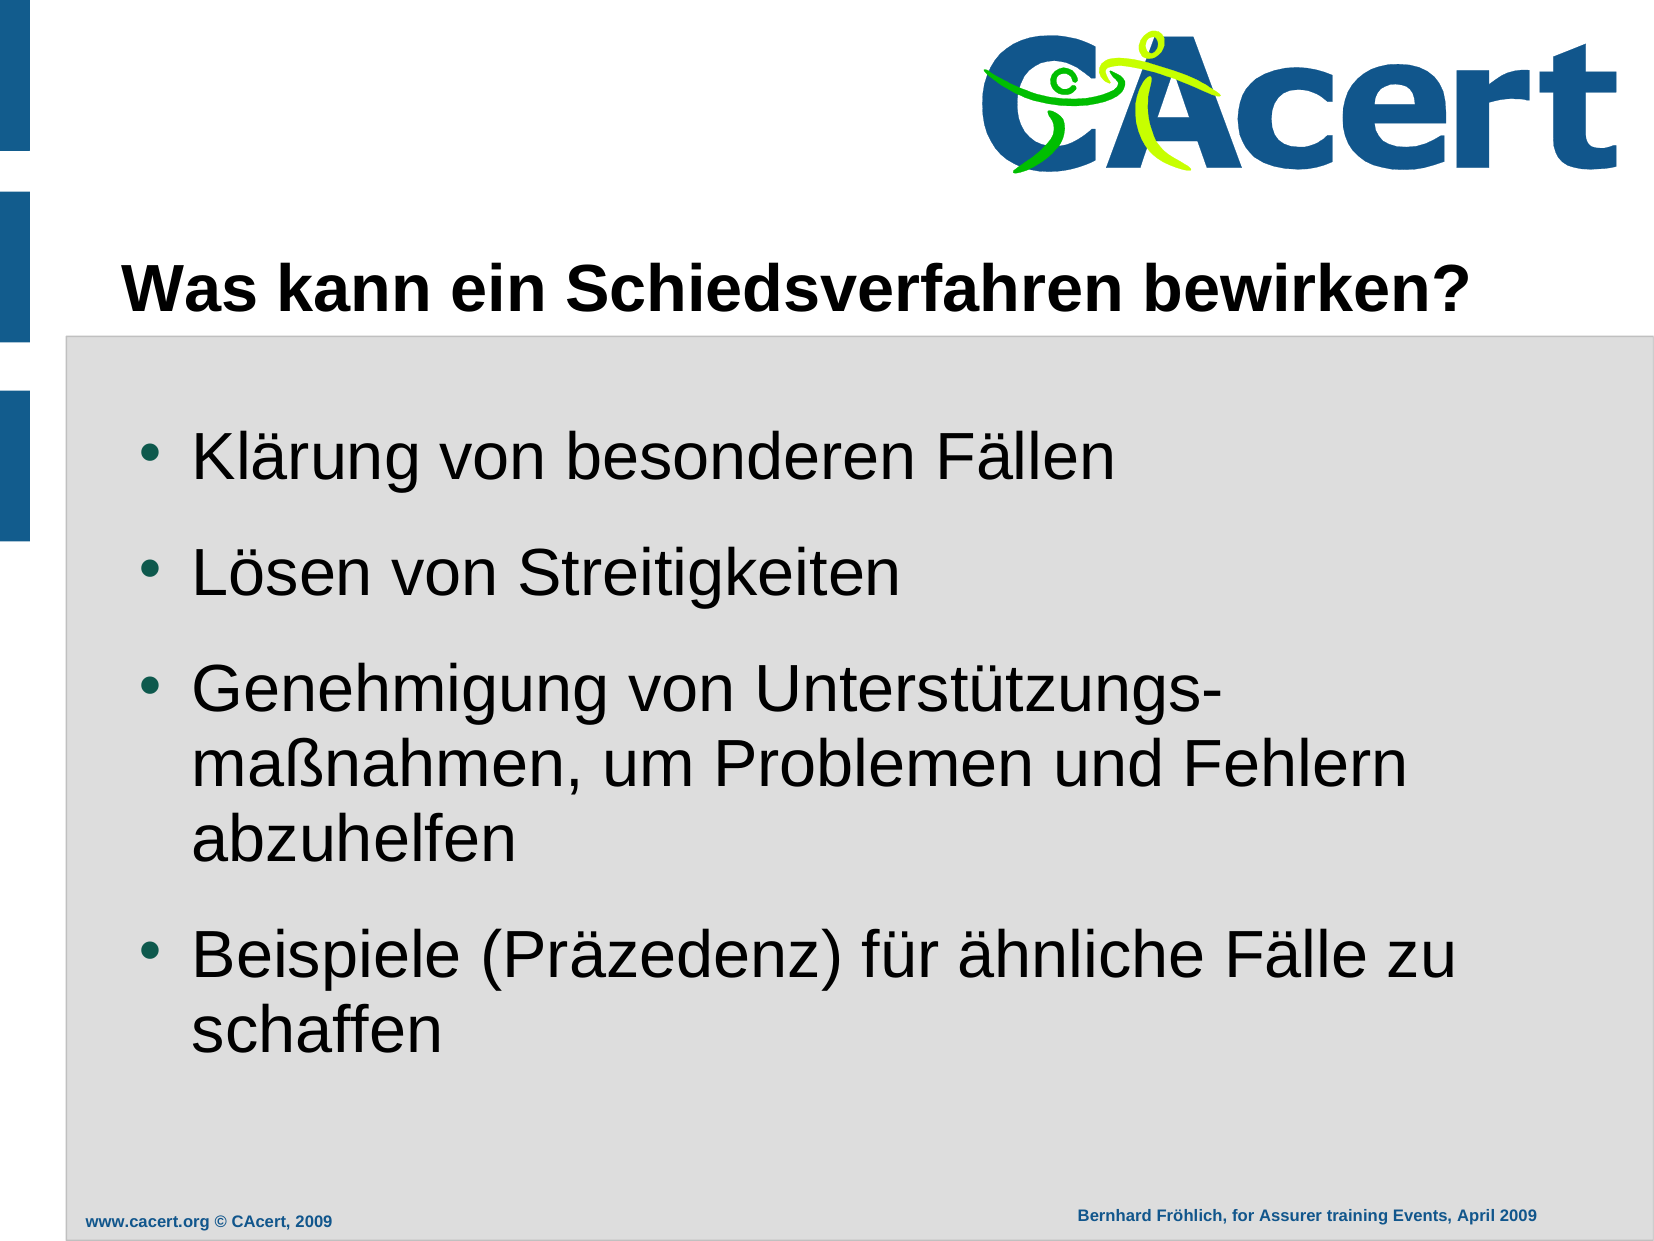

# Was kann ein Schiedsverfahren bewirken?
Klärung von besonderen Fällen
Lösen von Streitigkeiten
Genehmigung von Unterstützungs-maßnahmen, um Problemen und Fehlern abzuhelfen
Beispiele (Präzedenz) für ähnliche Fälle zu schaffen